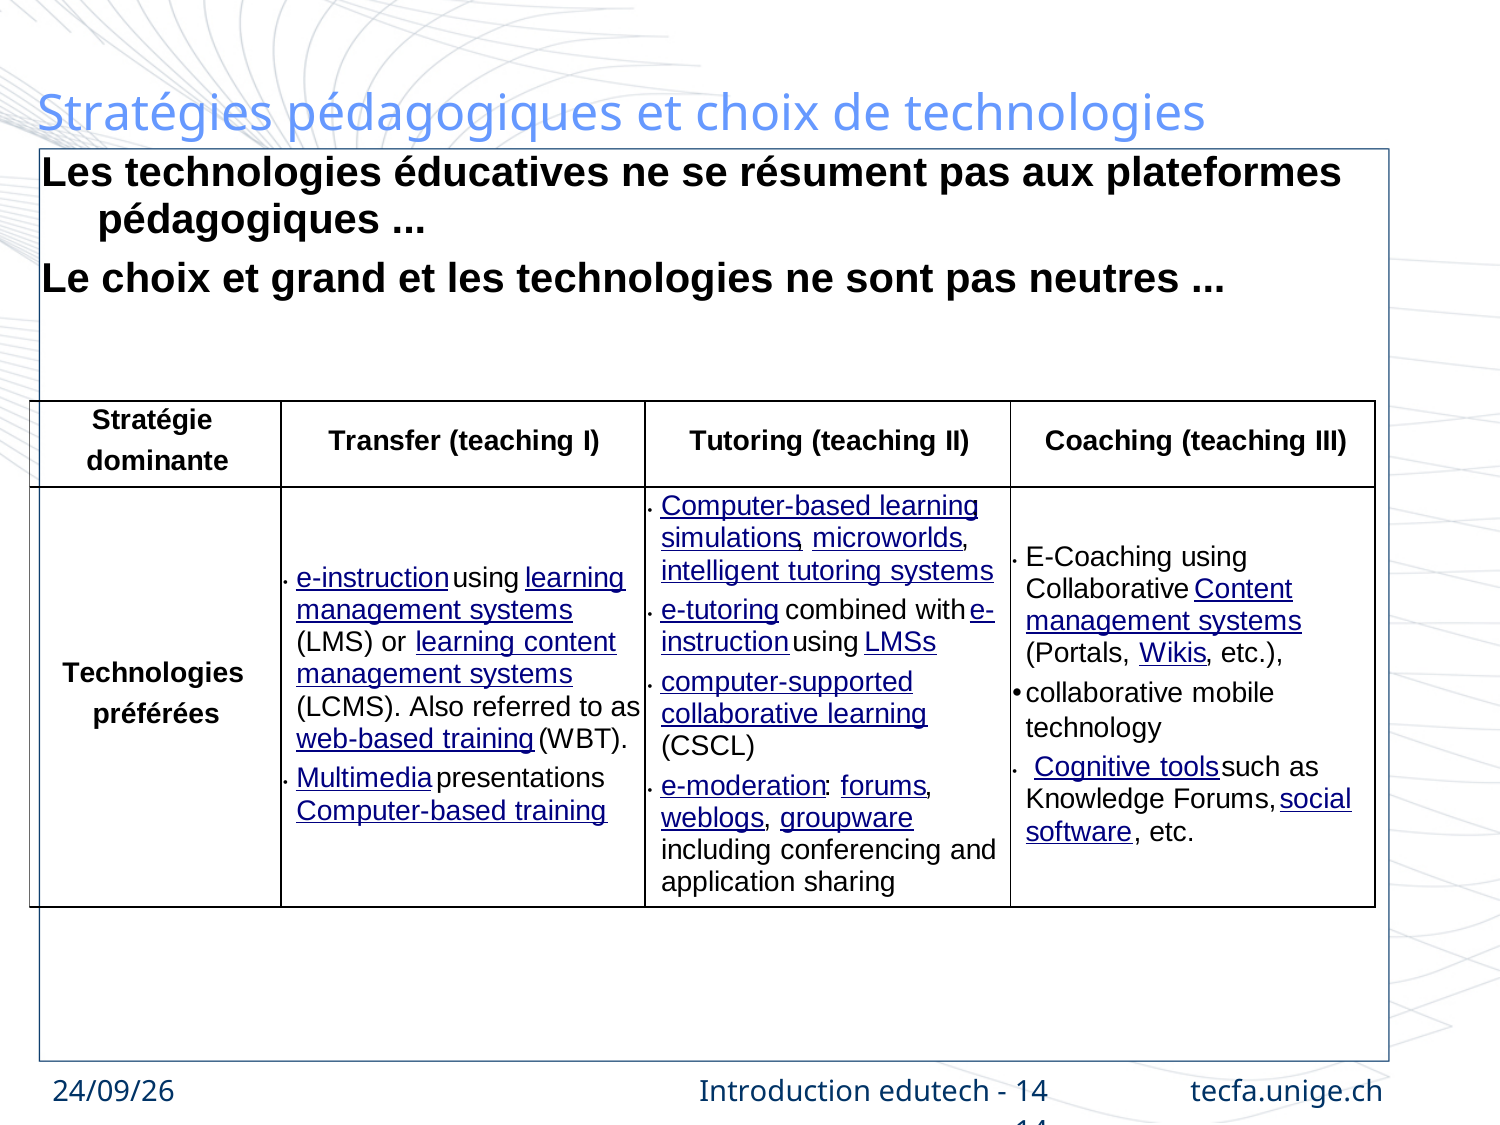

# Stratégies pédagogiques et choix de technologies
Les technologies éducatives ne se résument pas aux plateformes pédagogiques ...
Le choix et grand et les technologies ne sont pas neutres ...
14